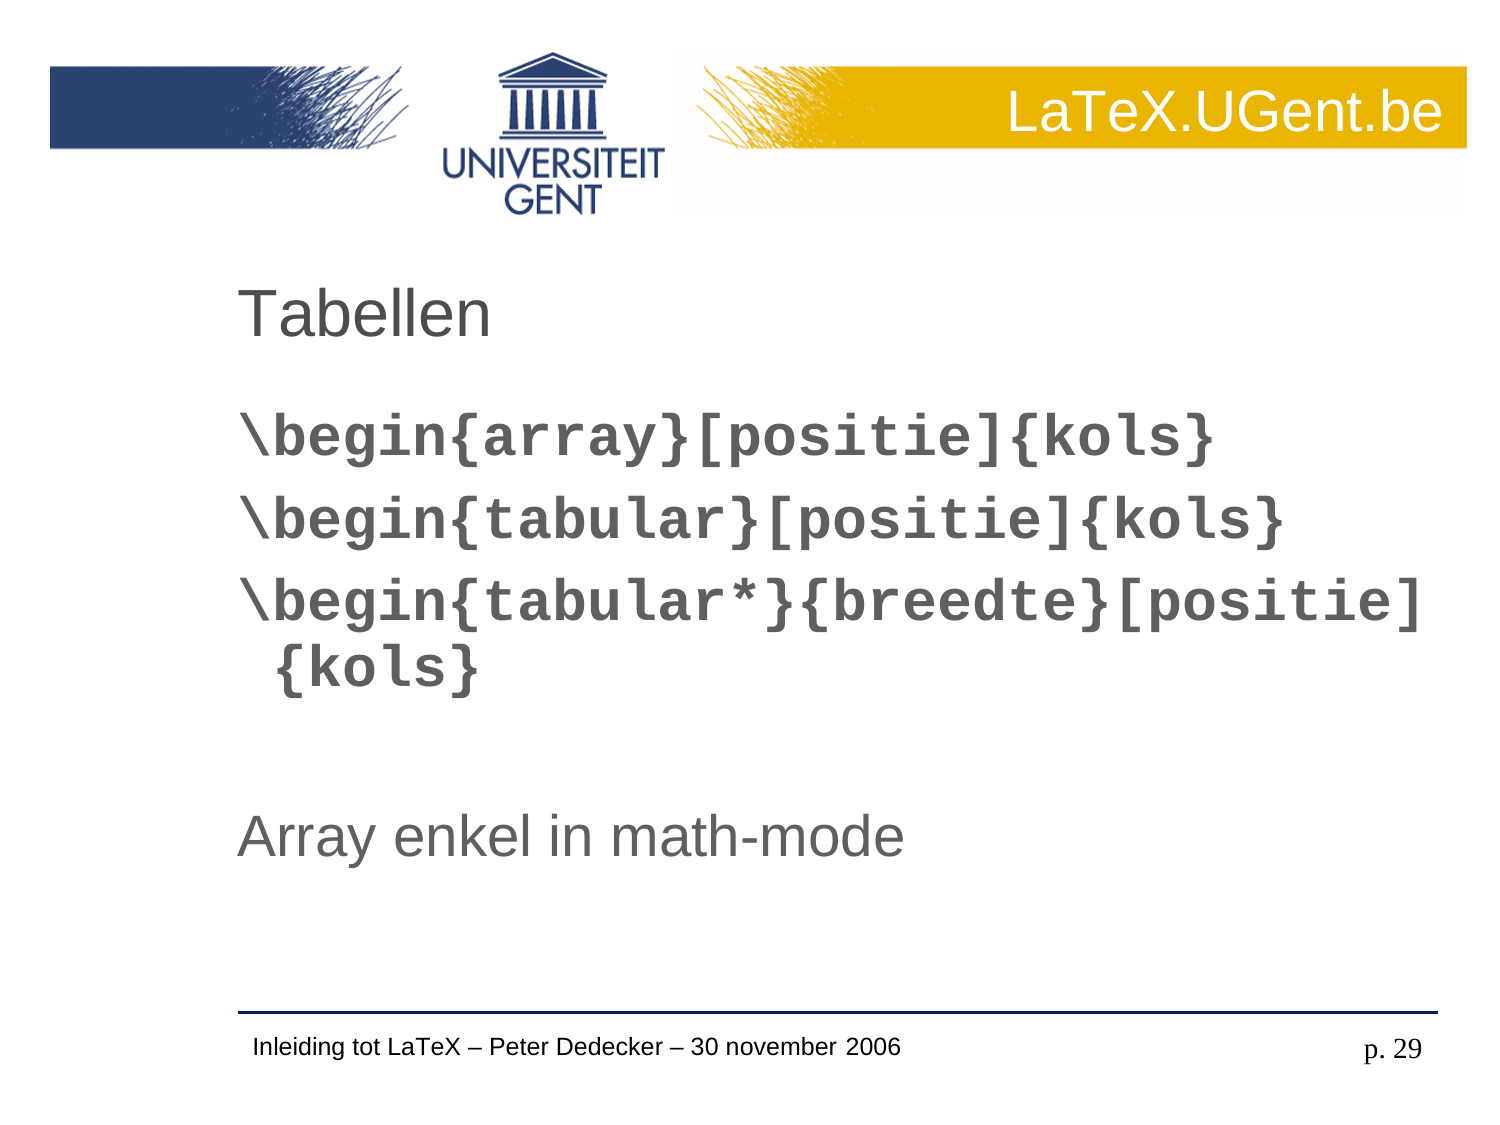

# Tabellen
\begin{array}[positie]{kols}
\begin{tabular}[positie]{kols}
\begin{tabular*}{breedte}[positie]{kols}
Array enkel in math-mode
29